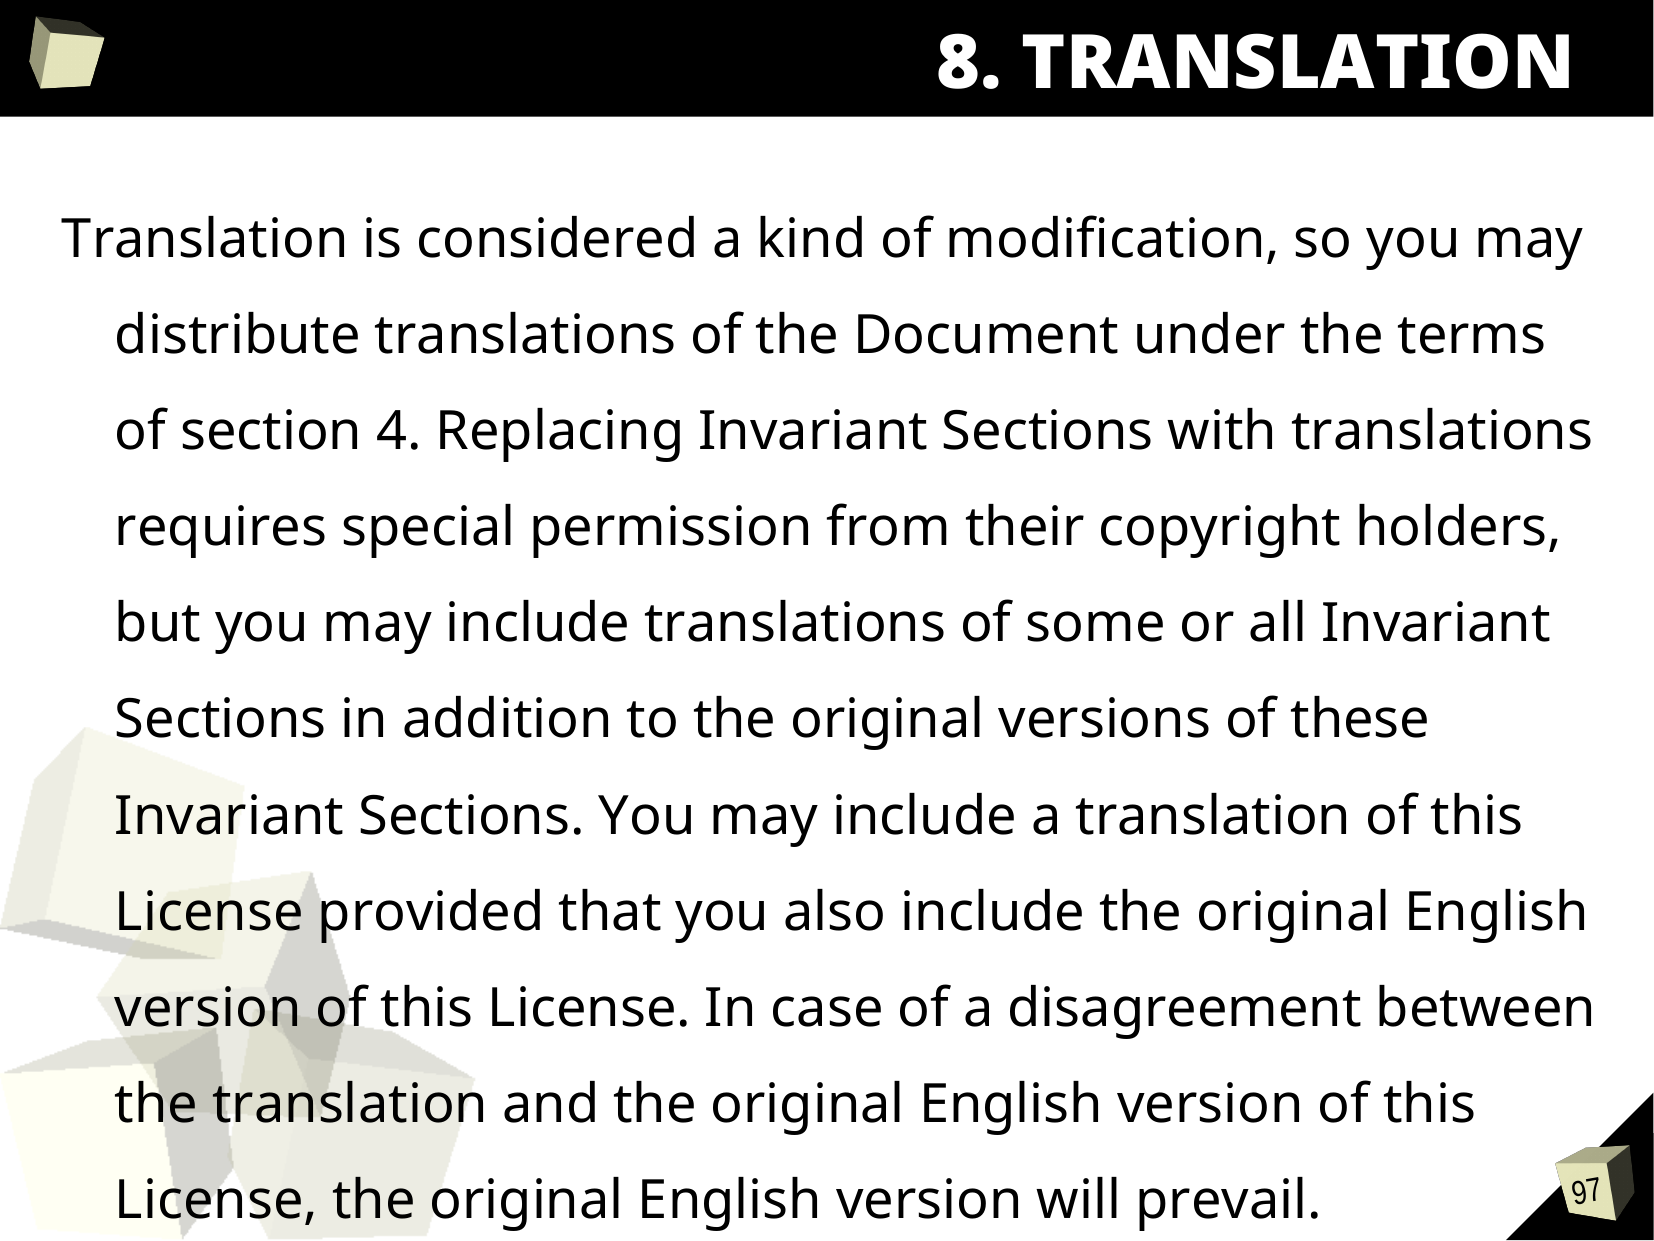

# 8. TRANSLATION
Translation is considered a kind of modification, so you may distribute translations of the Document under the terms of section 4. Replacing Invariant Sections with translations requires special permission from their copyright holders, but you may include translations of some or all Invariant Sections in addition to the original versions of these Invariant Sections. You may include a translation of this License provided that you also include the original English version of this License. In case of a disagreement between the translation and the original English version of this License, the original English version will prevail.